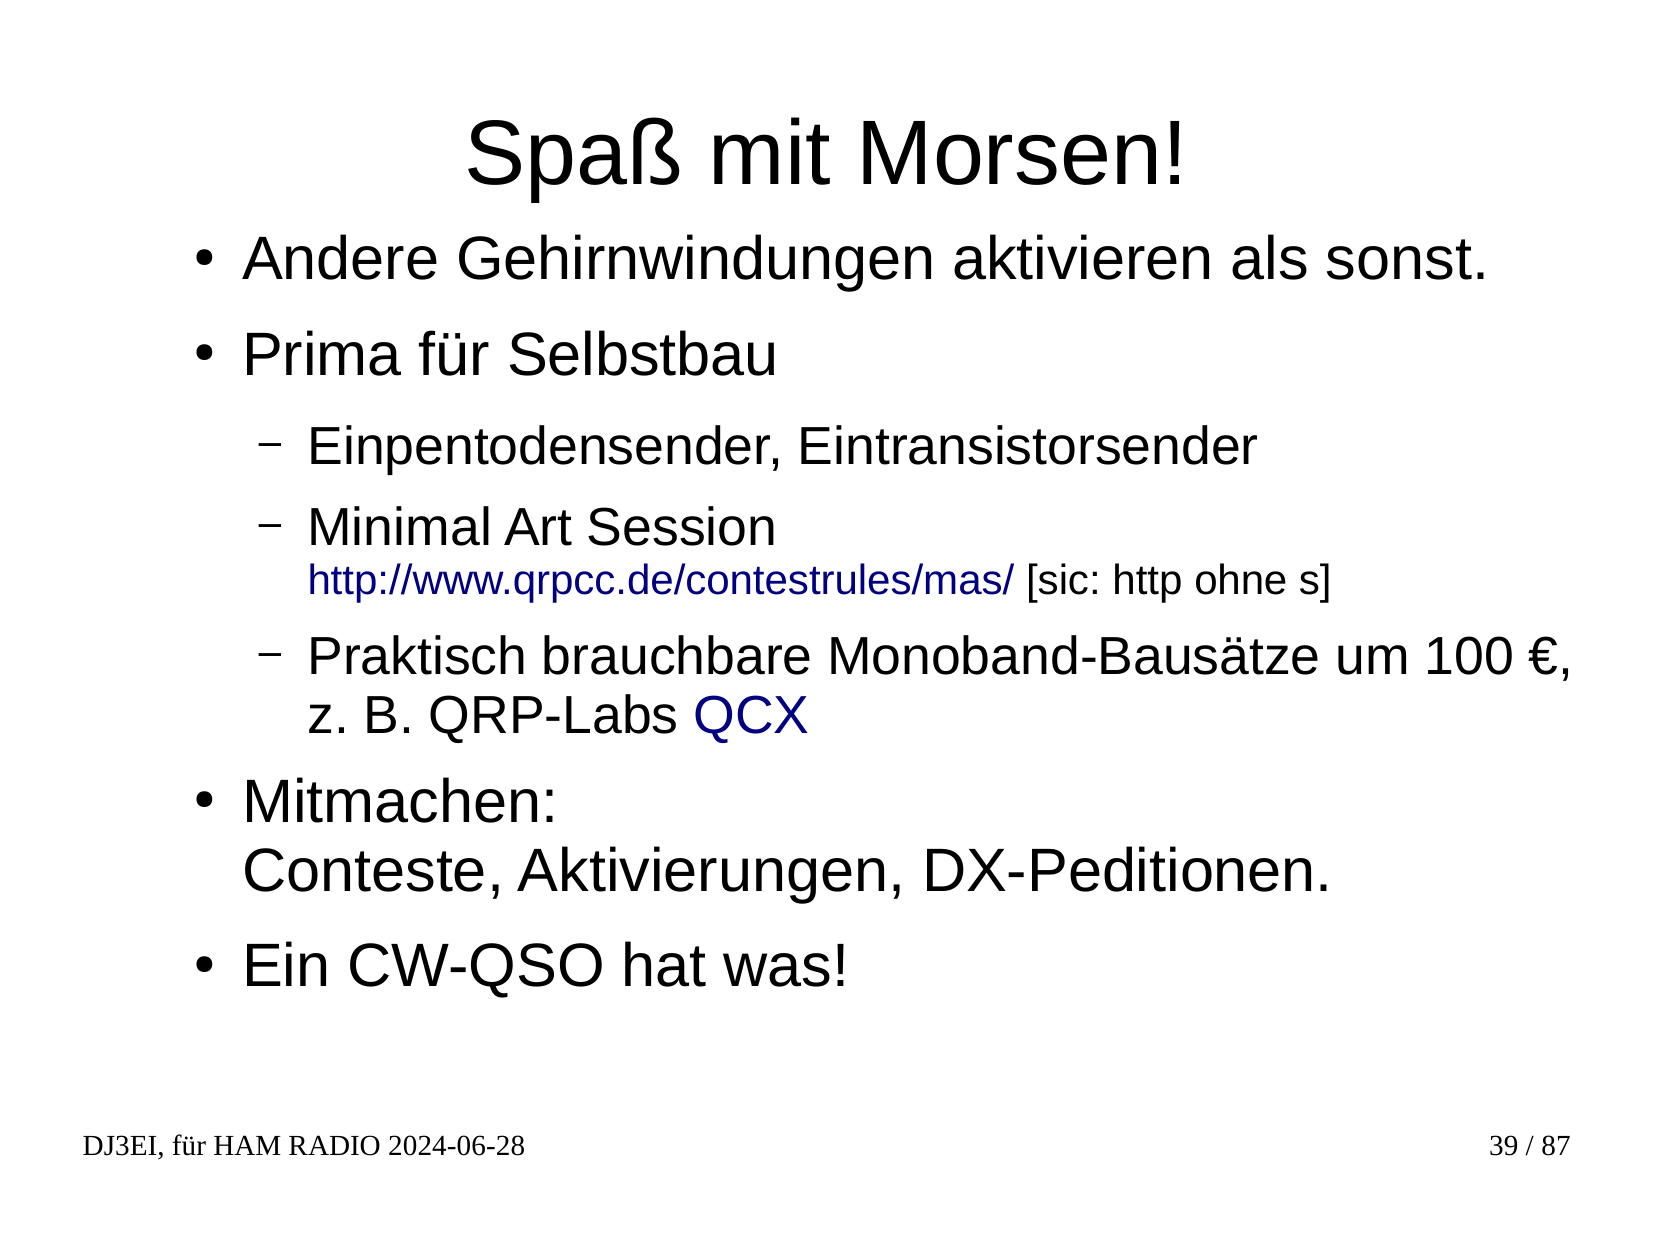

# Spaß mit Morsen!
Andere Gehirnwindungen aktivieren als sonst.
Prima für Selbstbau
Einpentodensender, Eintransistorsender
Minimal Art Session
http://www.qrpcc.de/contestrules/mas/ [sic: http ohne s]
Praktisch brauchbare Monoband-Bausätze um 100 €,
z. B. QRP-Labs QCX
Mitmachen:
Conteste, Aktivierungen, DX-Peditionen.
Ein CW-QSO hat was!
39